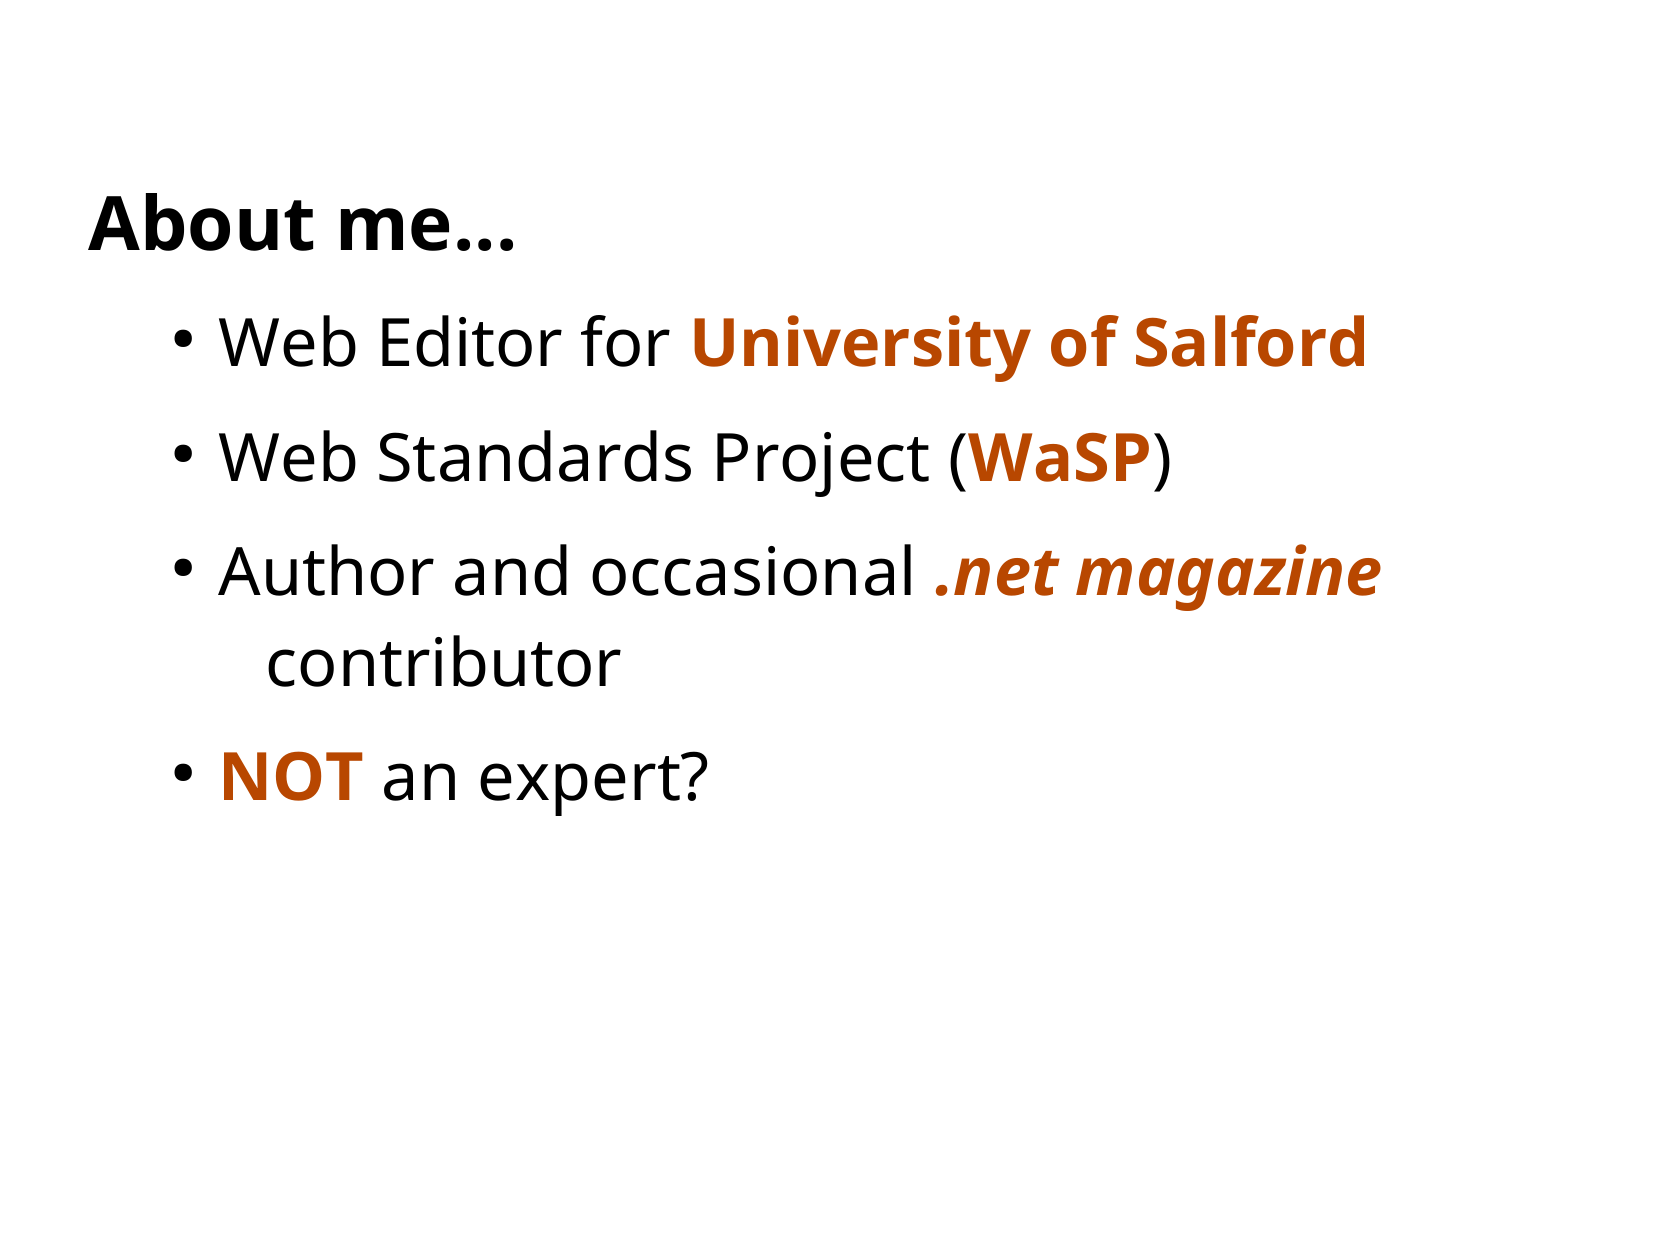

# About me...
Web Editor for University of Salford
Web Standards Project (WaSP)
Author and occasional .net magazine contributor
NOT an expert?